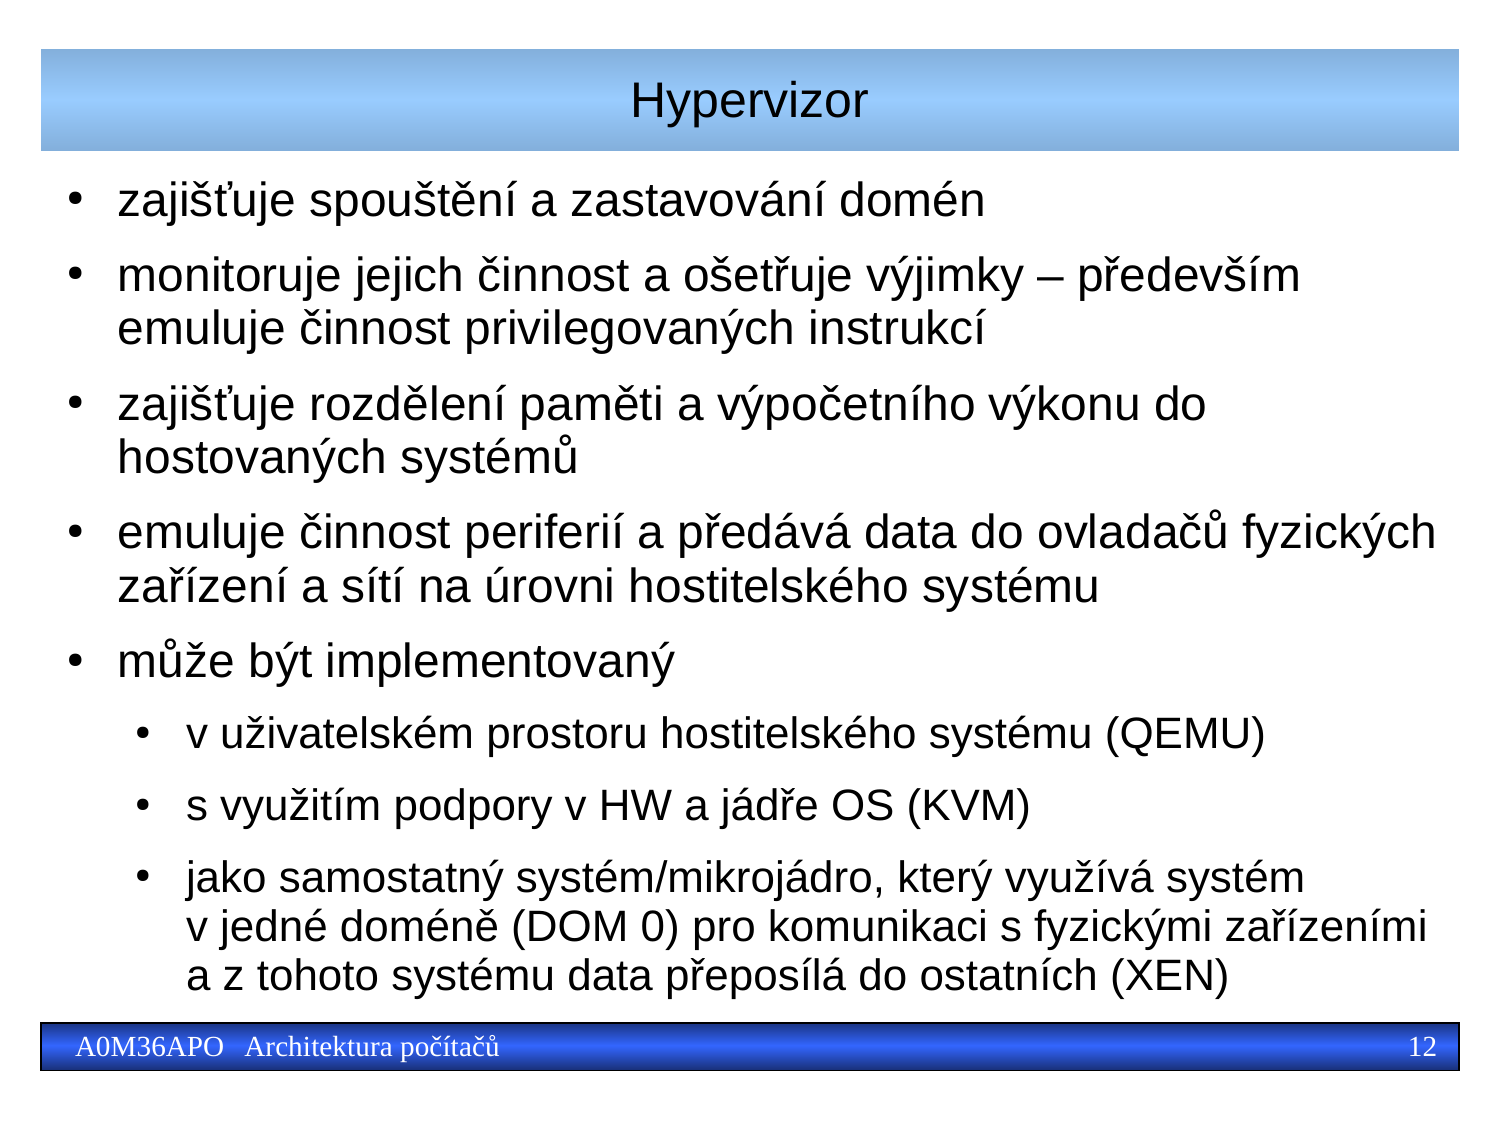

# Hypervizor
zajišťuje spouštění a zastavování domén
monitoruje jejich činnost a ošetřuje výjimky – především emuluje činnost privilegovaných instrukcí
zajišťuje rozdělení paměti a výpočetního výkonu do hostovaných systémů
emuluje činnost periferií a předává data do ovladačů fyzických zařízení a sítí na úrovni hostitelského systému
může být implementovaný
v uživatelském prostoru hostitelského systému (QEMU)
s využitím podpory v HW a jádře OS (KVM)
jako samostatný systém/mikrojádro, který využívá systém v jedné doméně (DOM 0) pro komunikaci s fyzickými zařízeními a z tohoto systému data přeposílá do ostatních (XEN)
A0M36APO Architektura počítačů
12